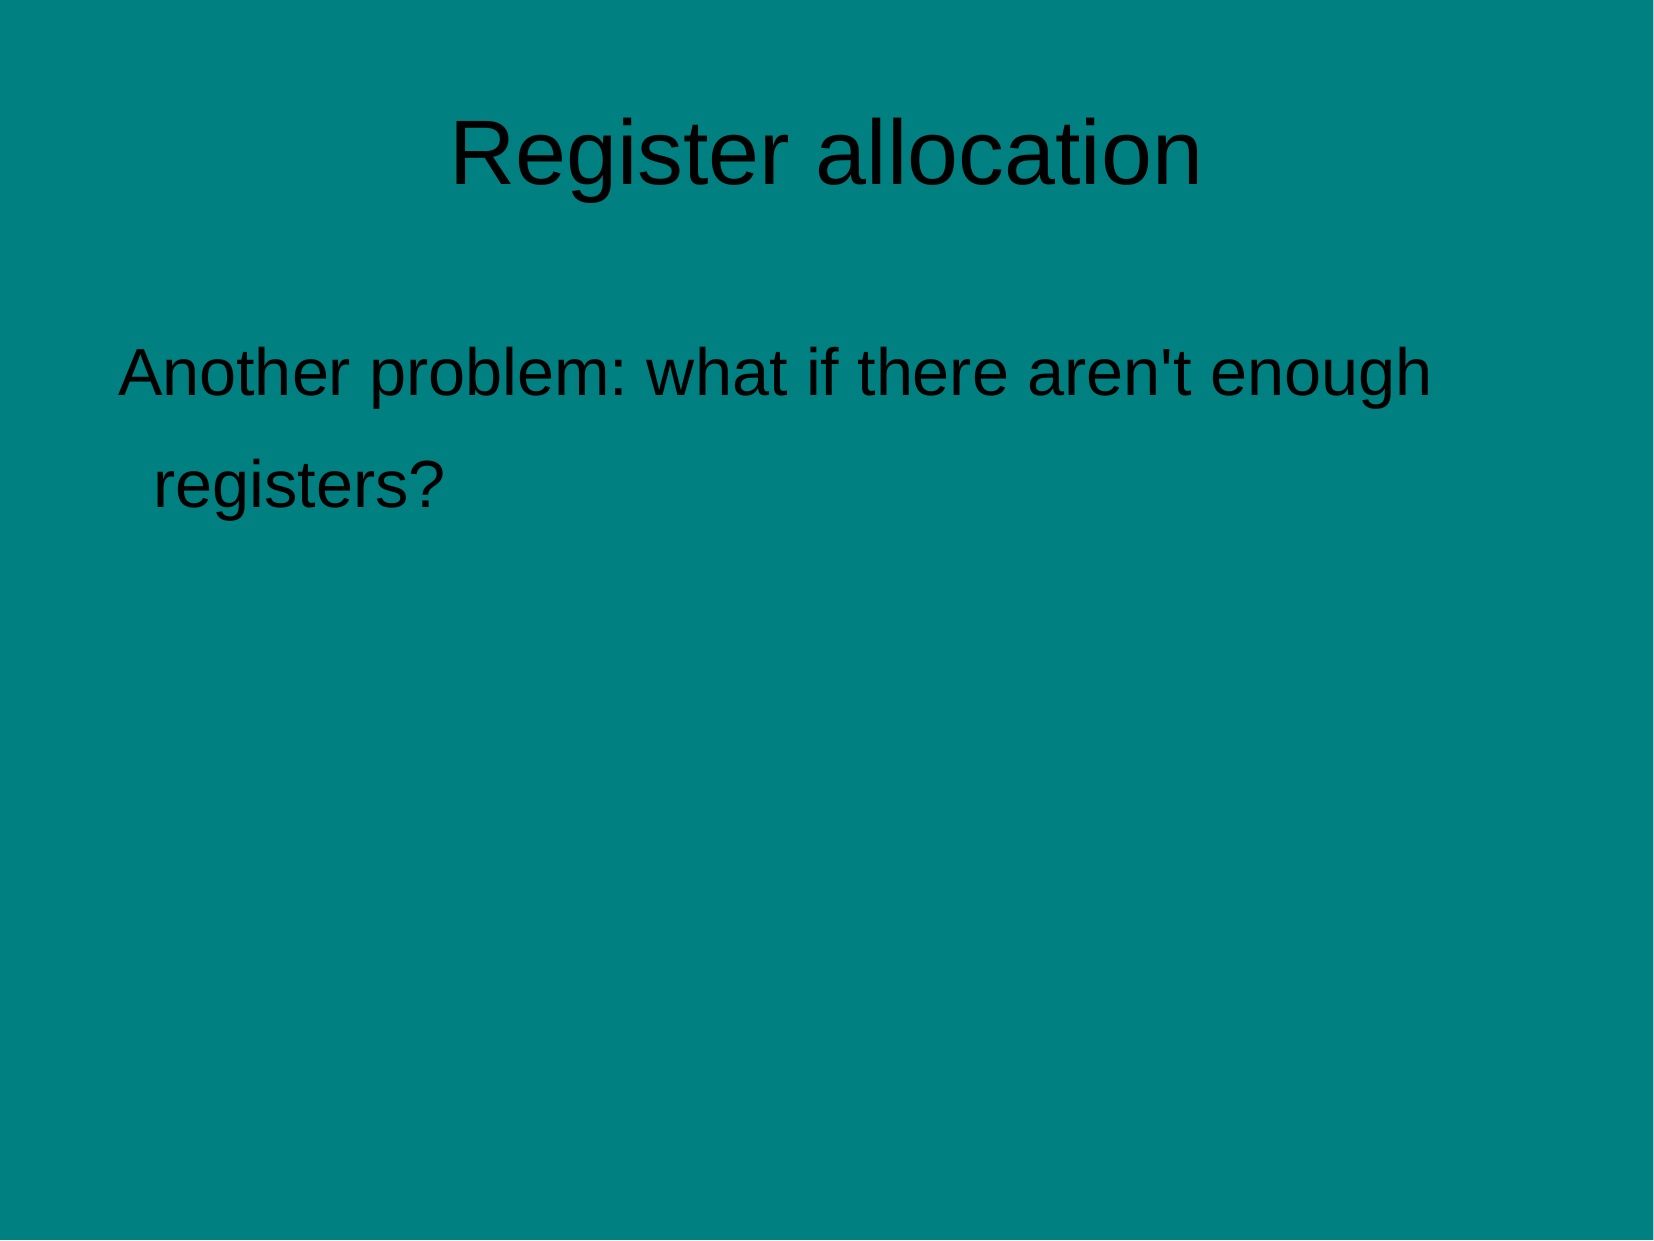

# Register allocation
Another problem: what if there aren't enough registers?